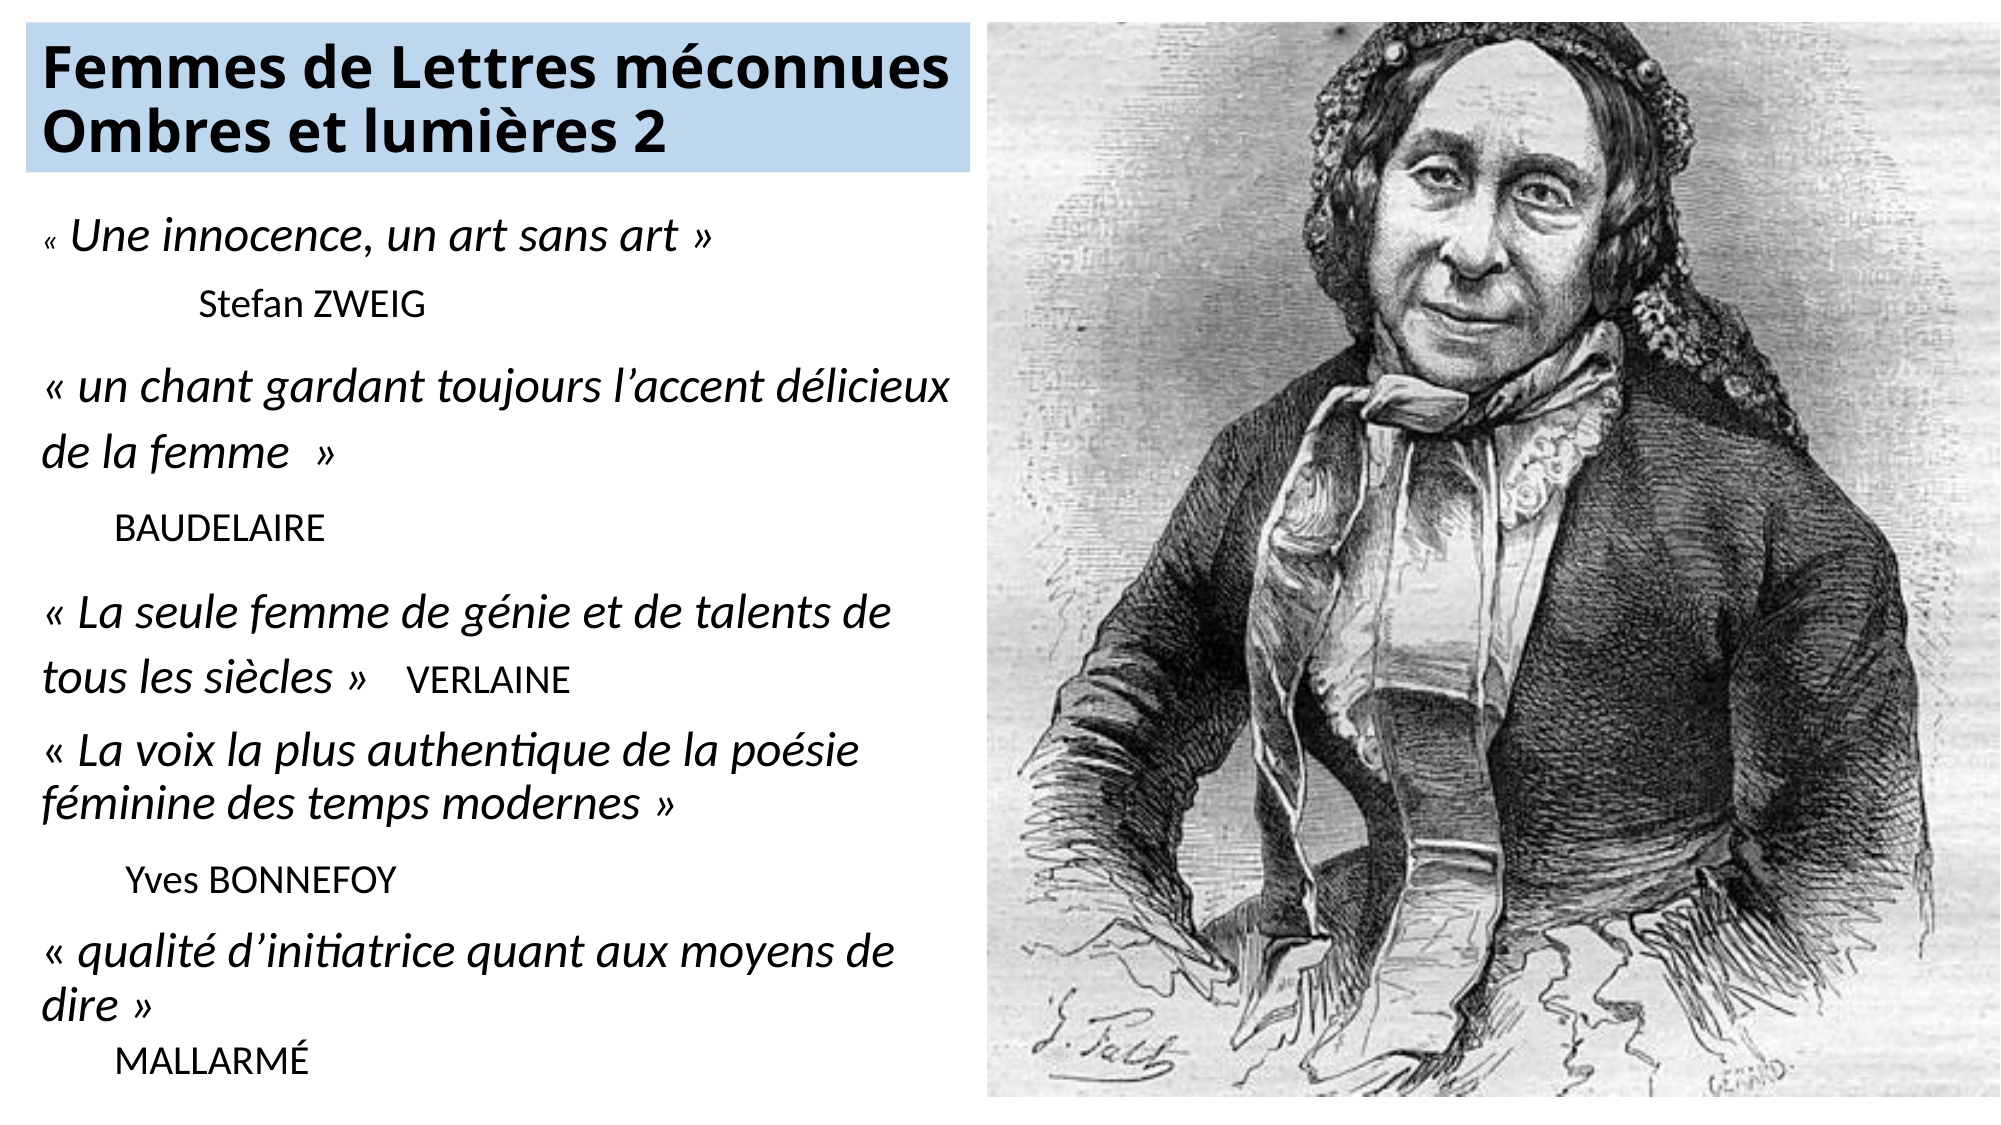

# Femmes de Lettres méconnues Ombres et lumières 2
« Une innocence, un art sans art »
		 	 Stefan ZWEIG
« un chant gardant toujours l’accent délicieux de la femme  »
			BAUDELAIRE
« La seule femme de génie et de talents de tous les siècles » 							VERLAINE
« La voix la plus authentique de la poésie féminine des temps modernes »
			 Yves BONNEFOY
« qualité d’initiatrice quant aux moyens de dire »
			MALLARMÉ